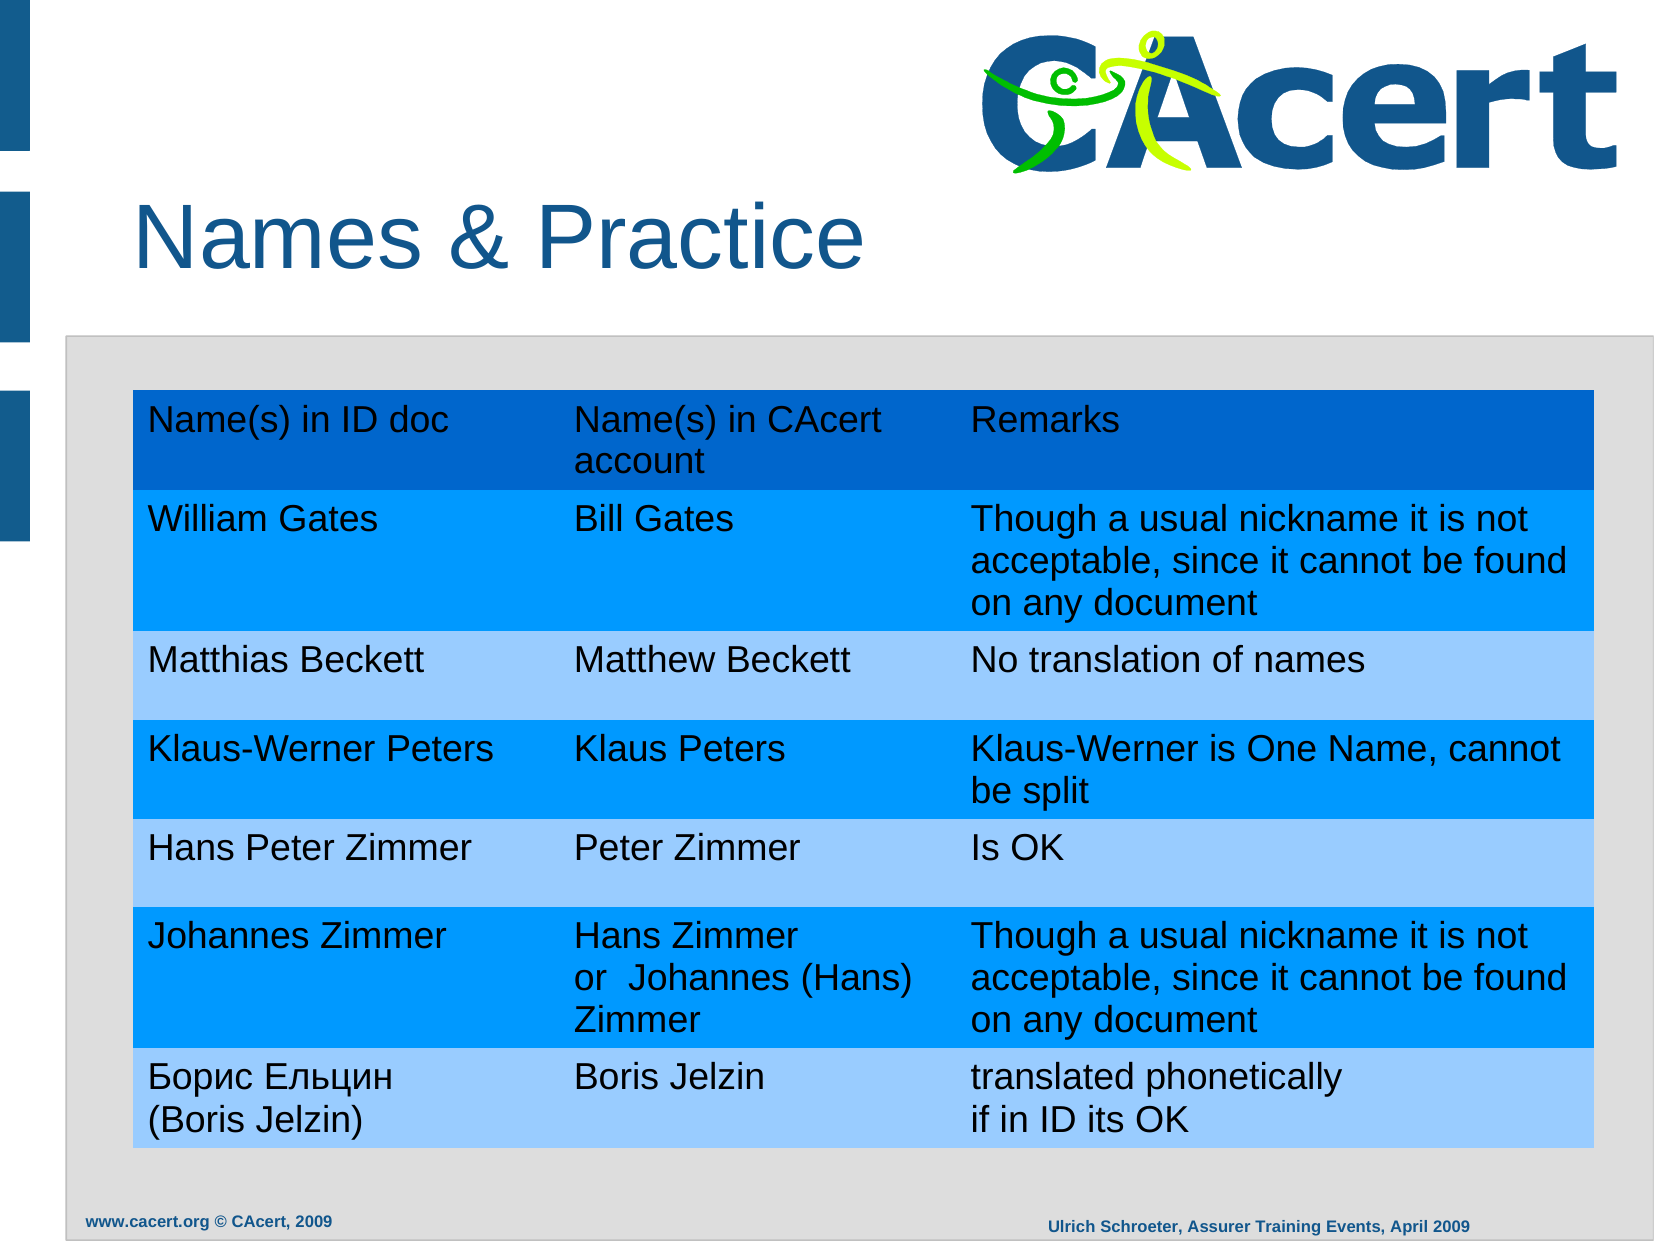

Names & Practice
| Name(s) in ID doc | Name(s) in CAcert account | Remarks |
| --- | --- | --- |
| William Gates | Bill Gates | Though a usual nickname it is not acceptable, since it cannot be found on any document |
| Matthias Beckett | Matthew Beckett | No translation of names |
| Klaus-Werner Peters | Klaus Peters | Klaus-Werner is One Name, cannot be split |
| Hans Peter Zimmer | Peter Zimmer | Is OK |
| Johannes Zimmer | Hans Zimmer or Johannes (Hans) Zimmer | Though a usual nickname it is not acceptable, since it cannot be found on any document |
| Борис Ельцин (Boris Jelzin) | Boris Jelzin | translated phonetically if in ID its OK |